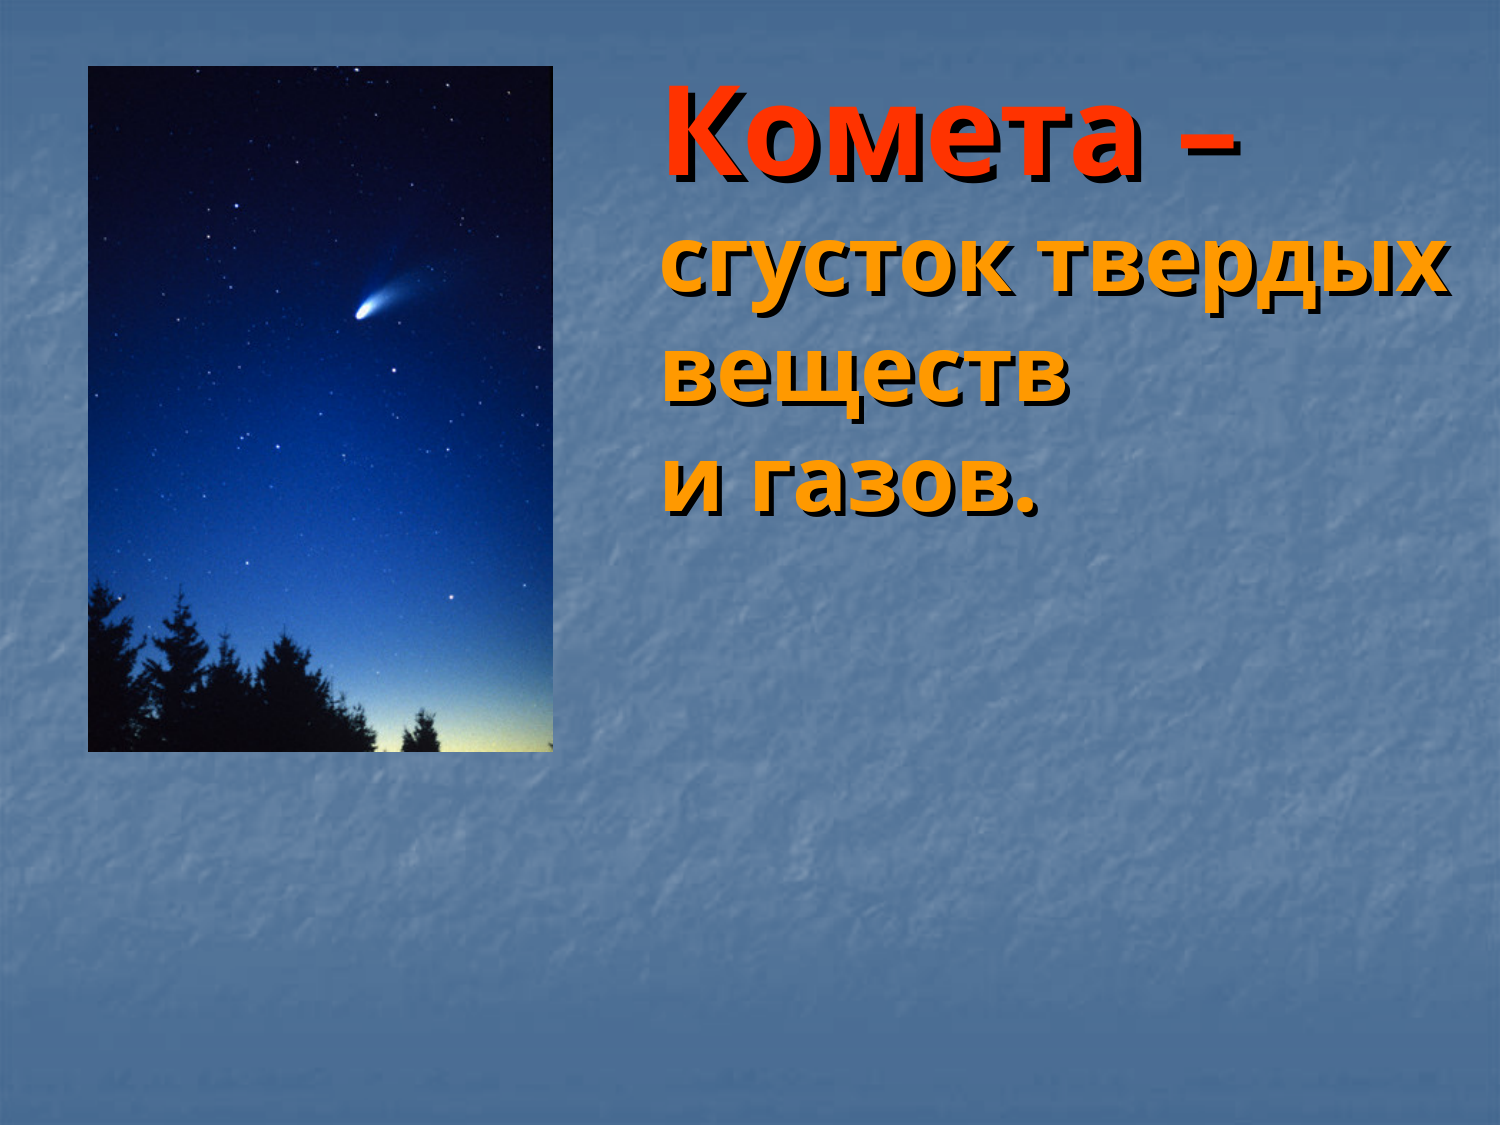

Комета –
сгусток твердых
веществ
и газов.